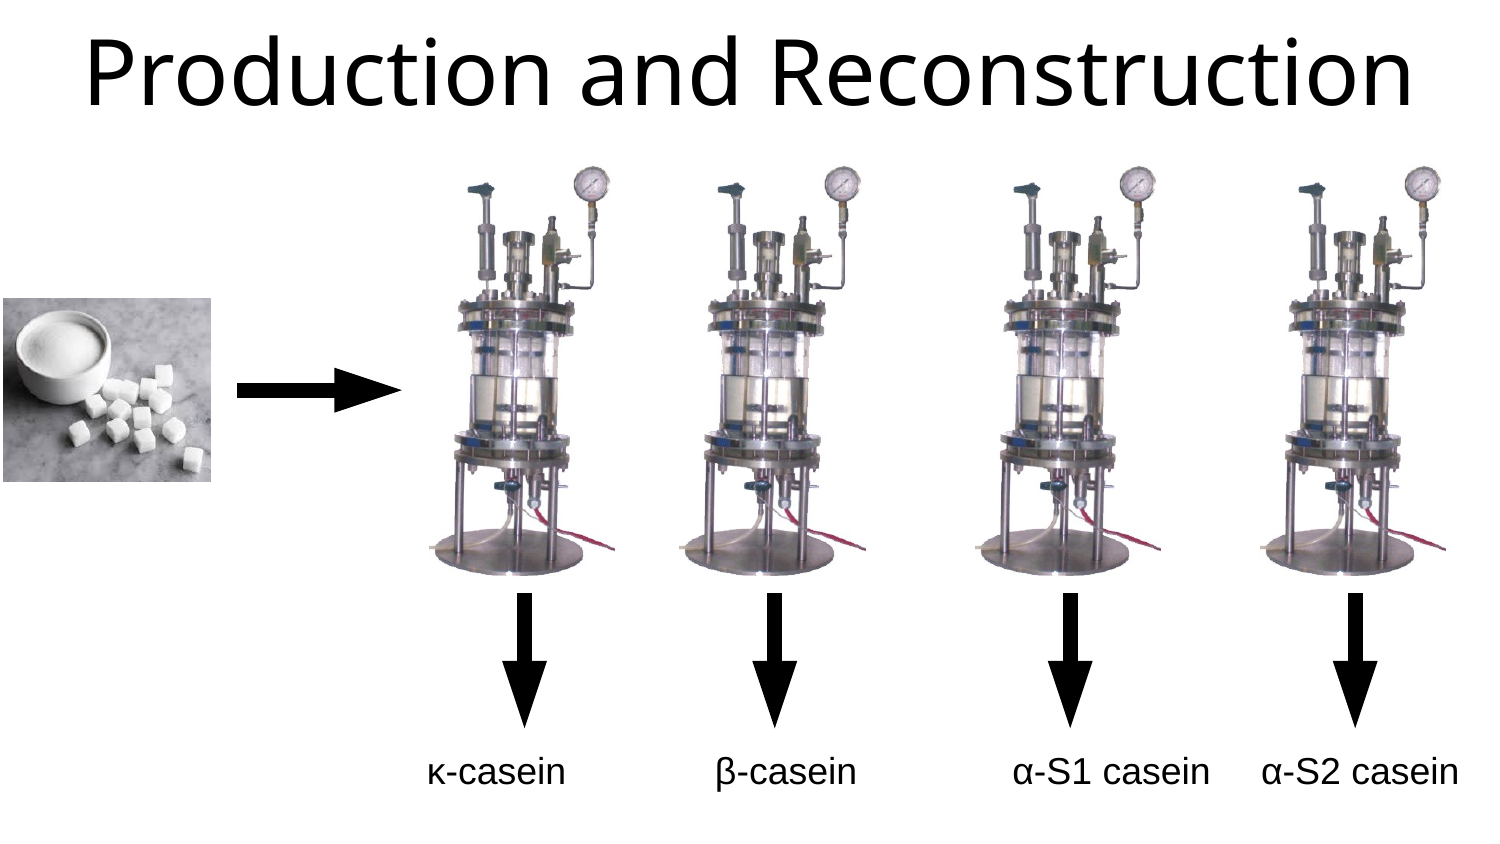

Production and Reconstruction
κ-casein
β-casein
α-S1 casein
α-S2 casein